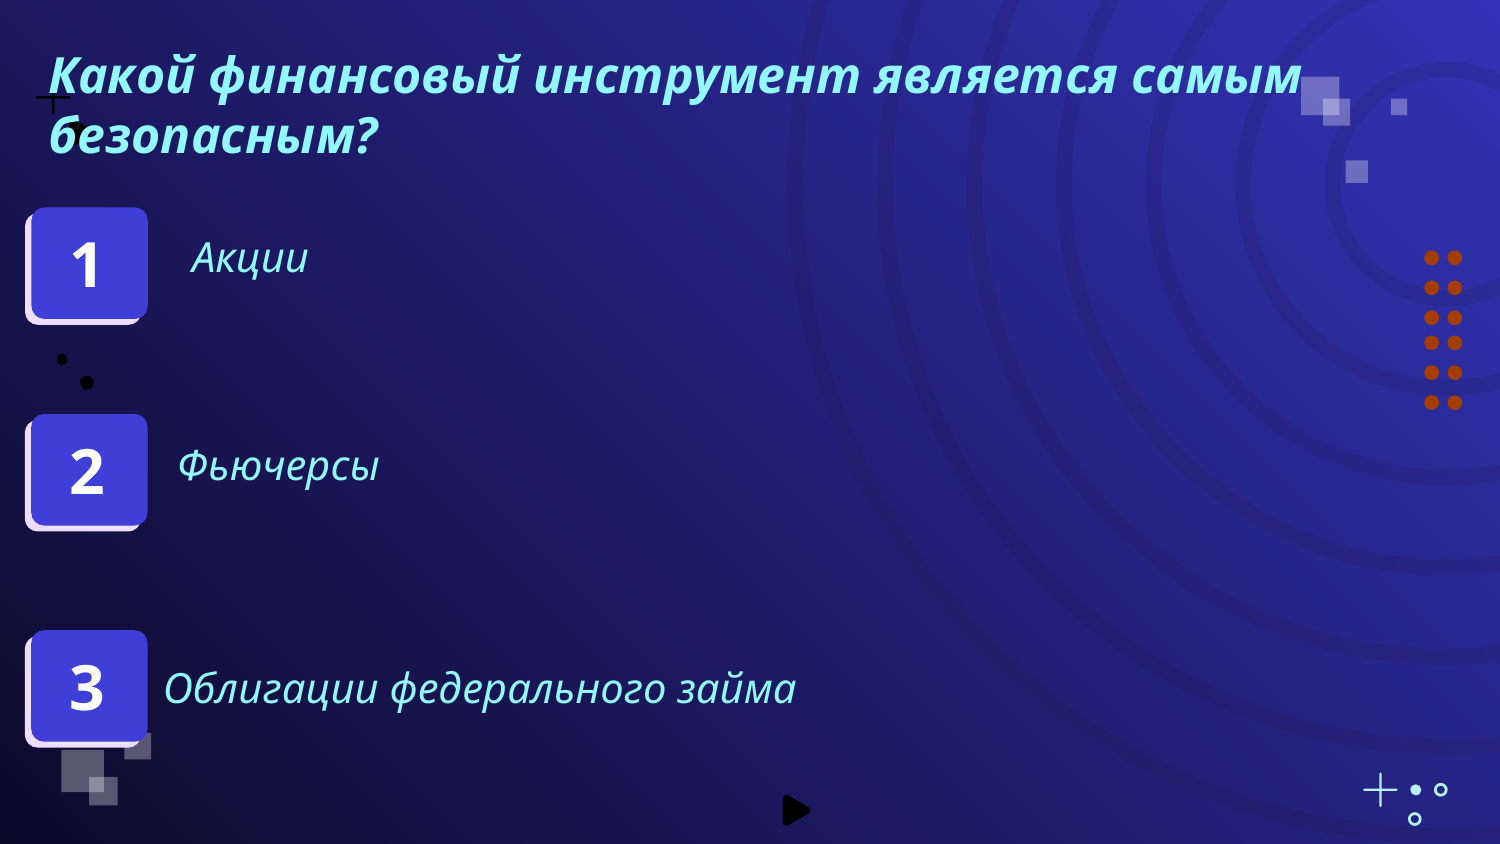

Какой финансовый инструмент является самым безопасным?
Акции
1
 Фьючерсы
2
# Облигации федерального займа
3